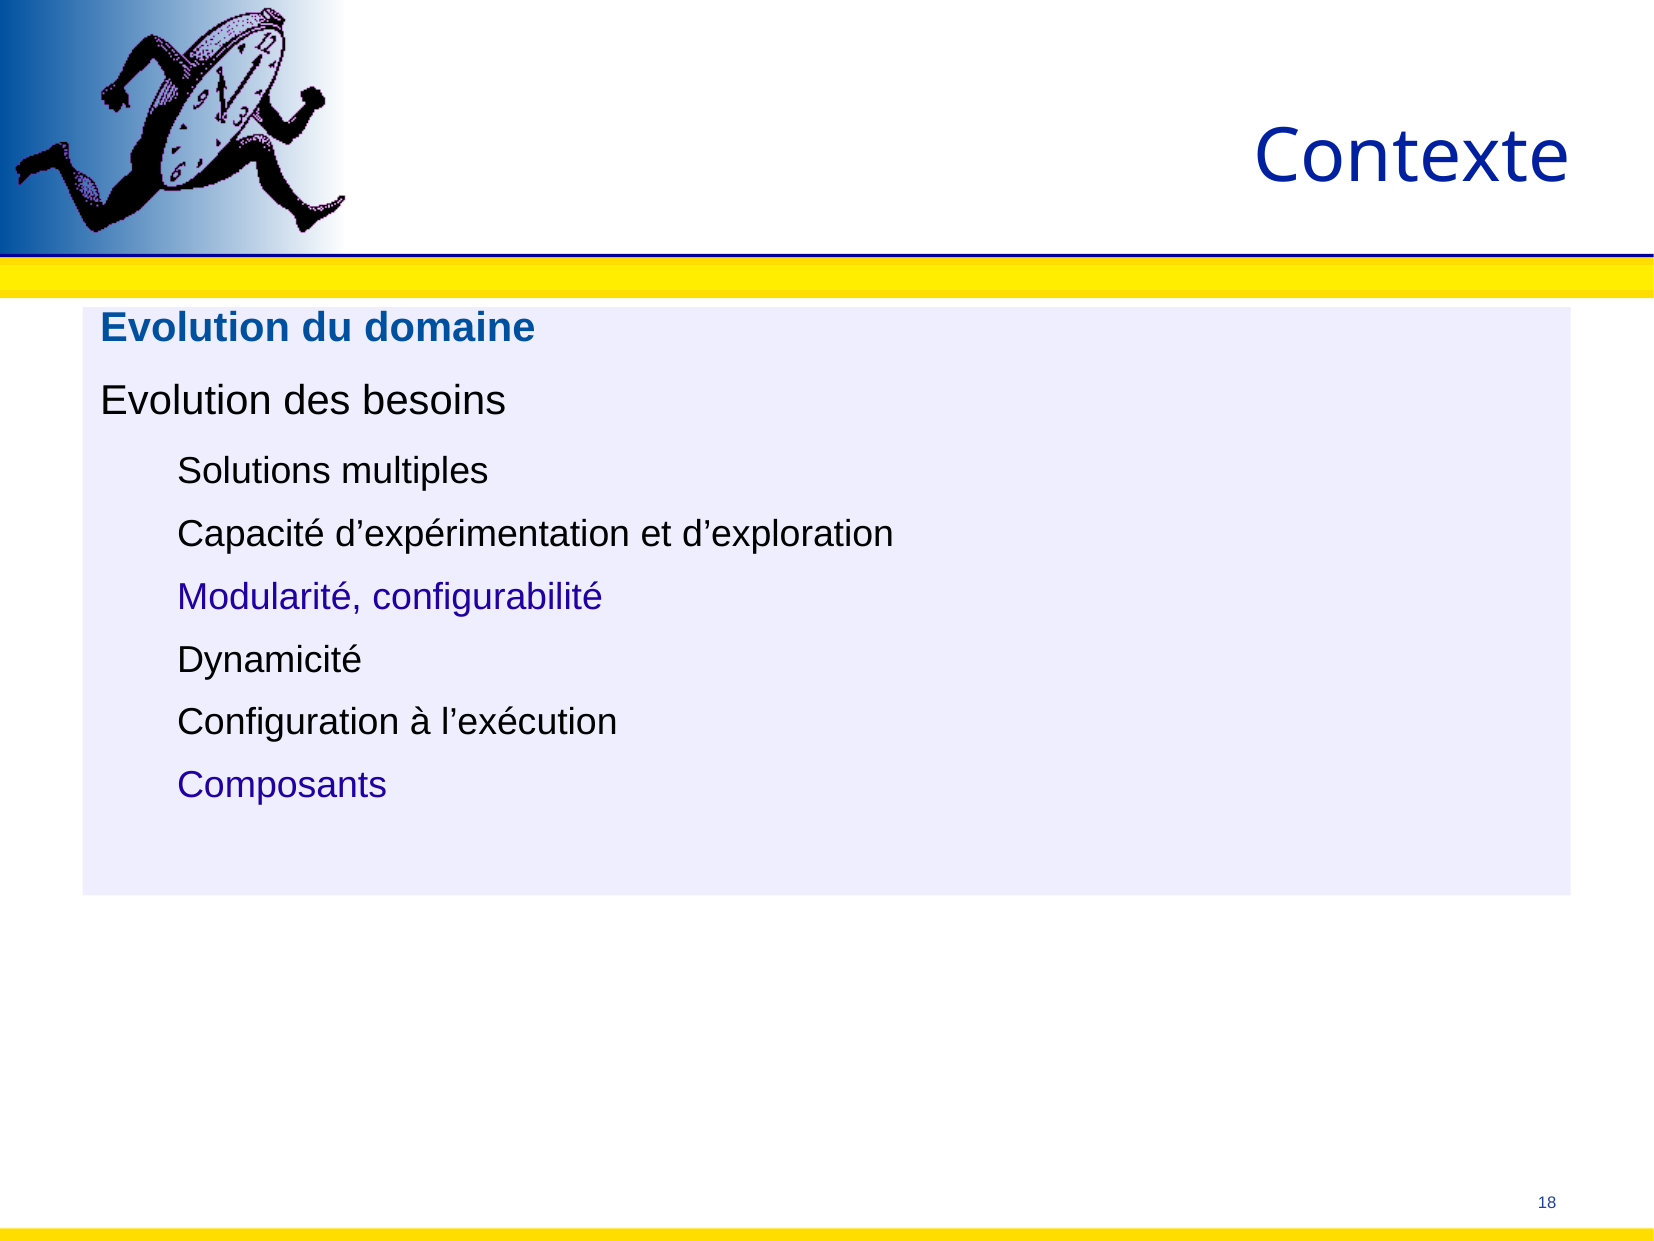

# Contexte
Evolution du domaine
Evolution des besoins
Solutions multiples
Capacité d’expérimentation et d’exploration
Modularité, configurabilité
Dynamicité
Configuration à l’exécution
Composants